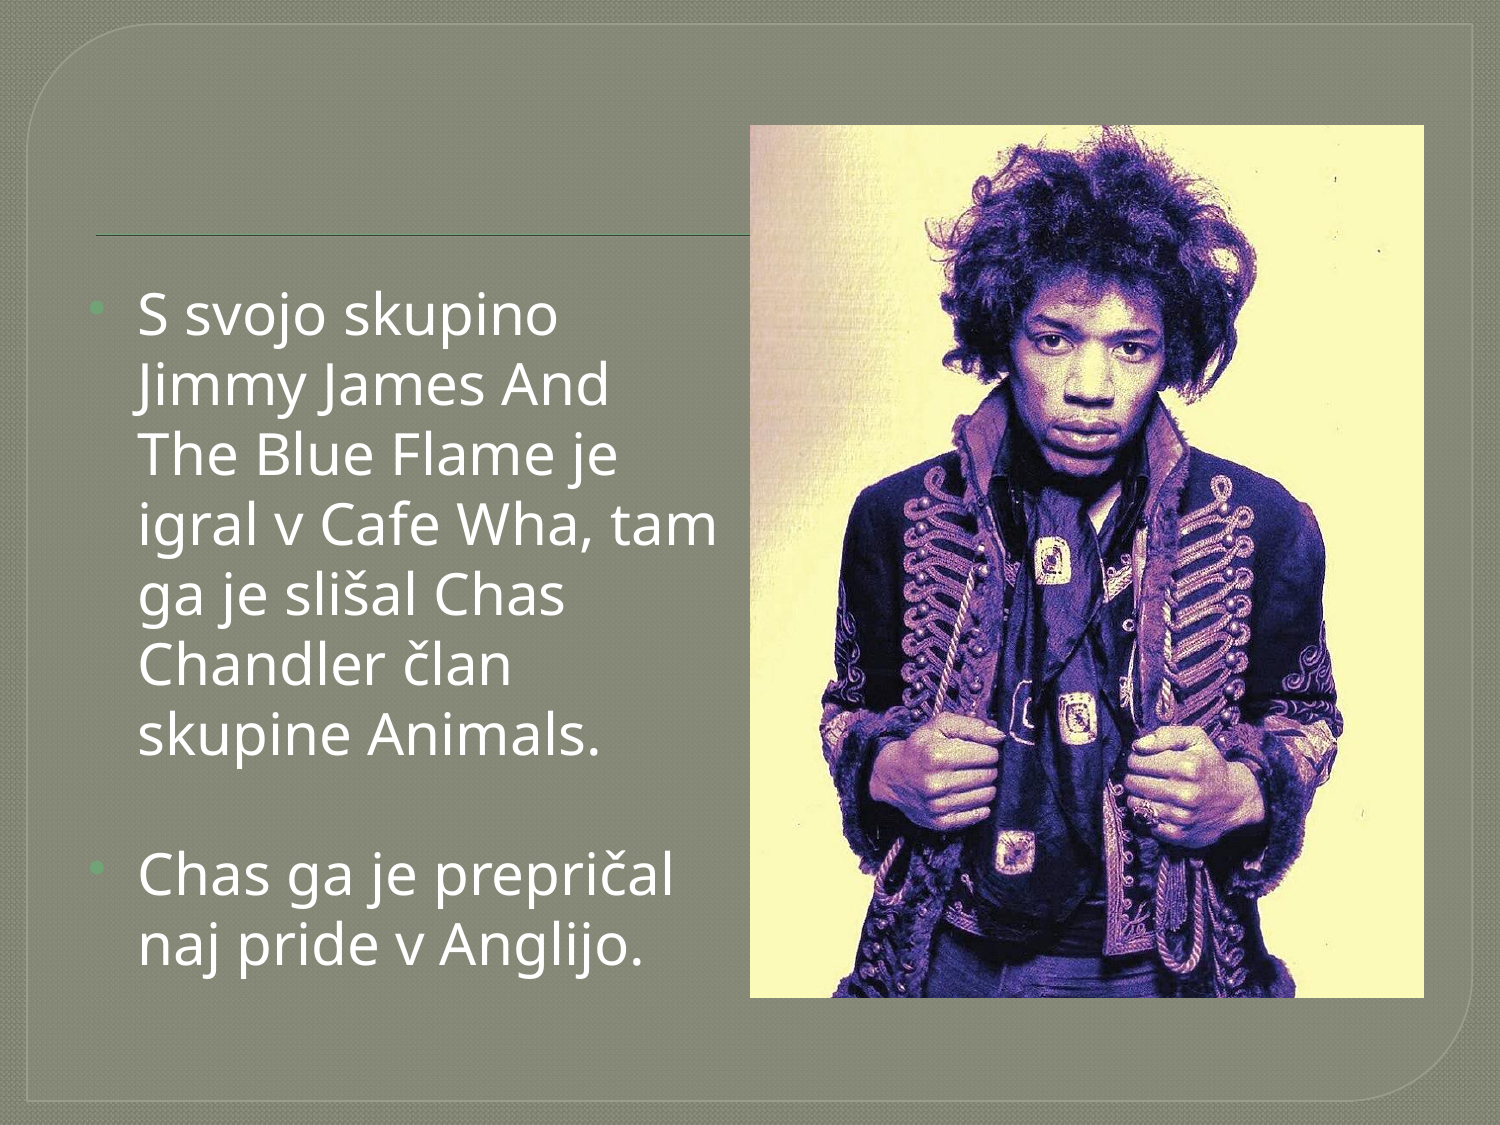

#
S svojo skupino Jimmy James And The Blue Flame je igral v Cafe Wha, tam ga je slišal Chas Chandler član skupine Animals.
Chas ga je prepričal naj pride v Anglijo.